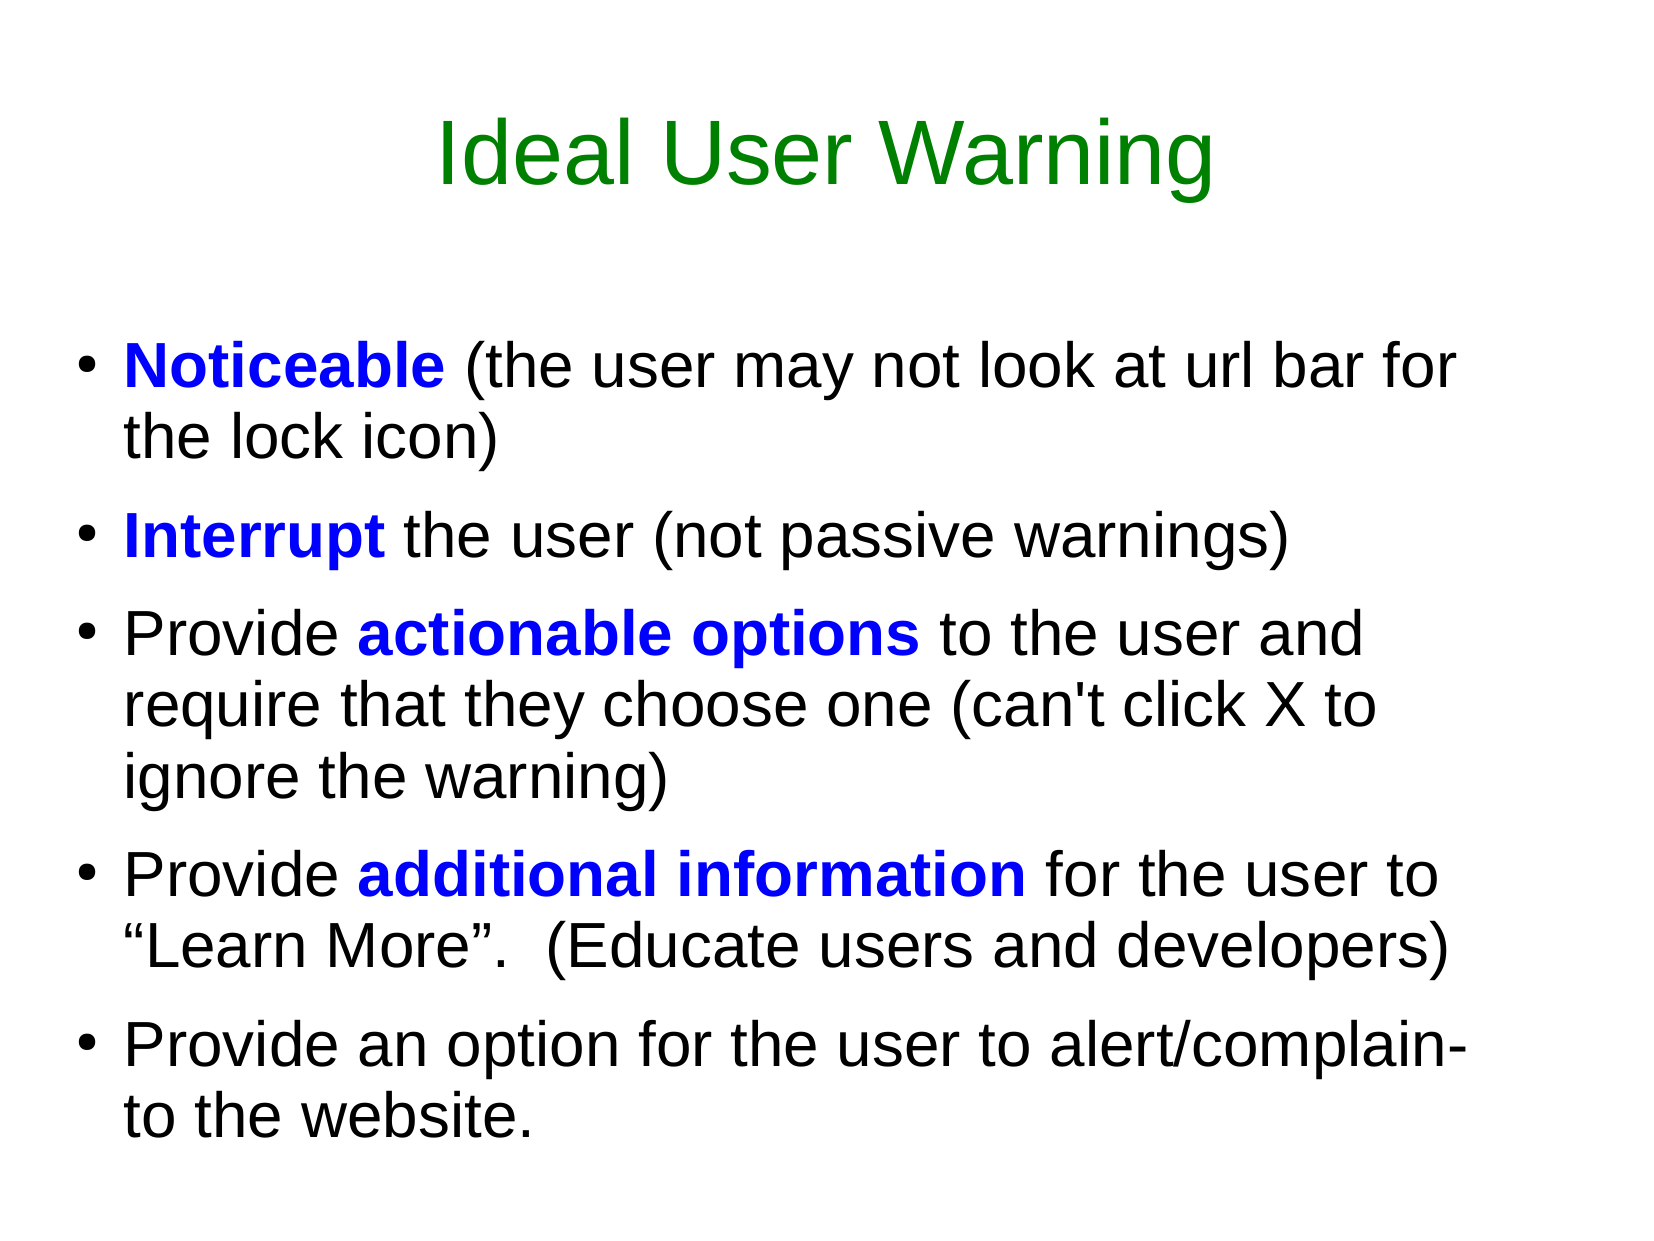

# Ideal User Warning
Noticeable (the user may not look at url bar for the lock icon)
Interrupt the user (not passive warnings)
Provide actionable options to the user and require that they choose one (can't click X to ignore the warning)
Provide additional information for the user to “Learn More”. (Educate users and developers)
Provide an option for the user to alert/complain-to the website.